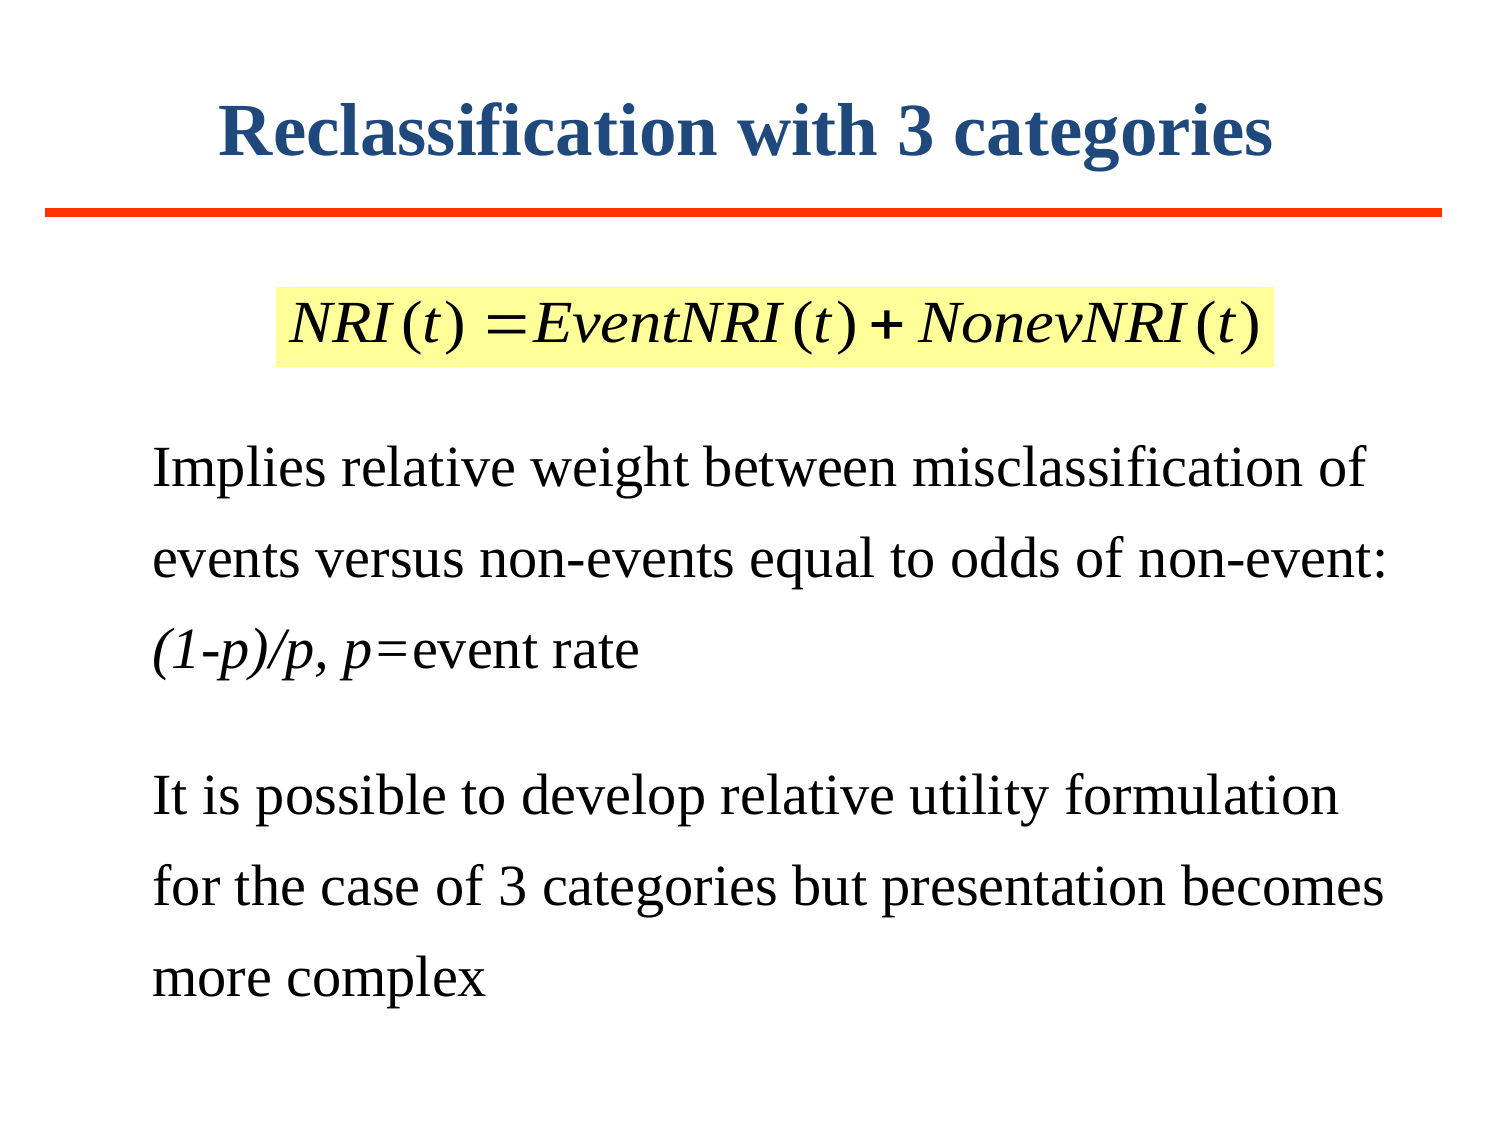

Reclassification with 3 categories
Implies relative weight between misclassification of events versus non-events equal to odds of non-event: (1-p)/p, p=event rate
It is possible to develop relative utility formulation for the case of 3 categories but presentation becomes more complex